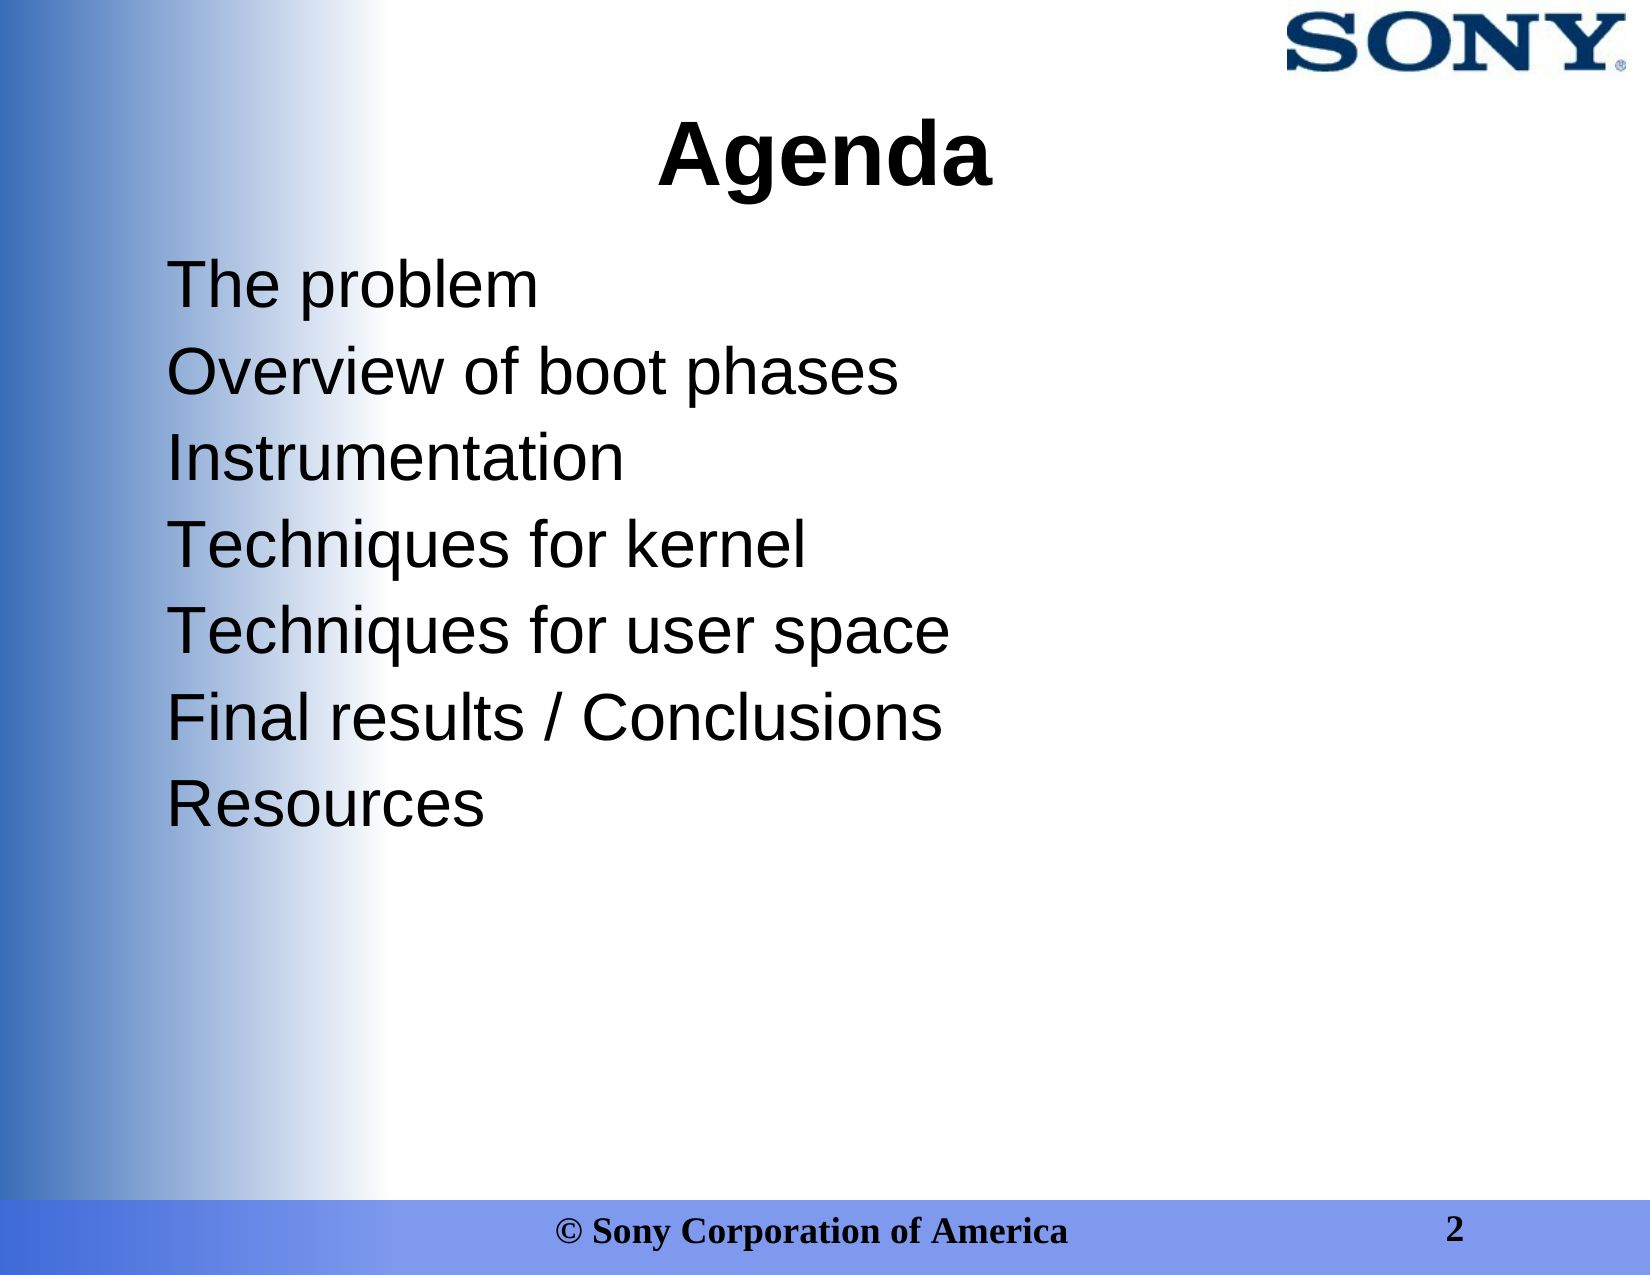

# Agenda
The problem
Overview of boot phases
Instrumentation
Techniques for kernel
Techniques for user space
Final results / Conclusions
Resources
2
© Sony Corporation of America